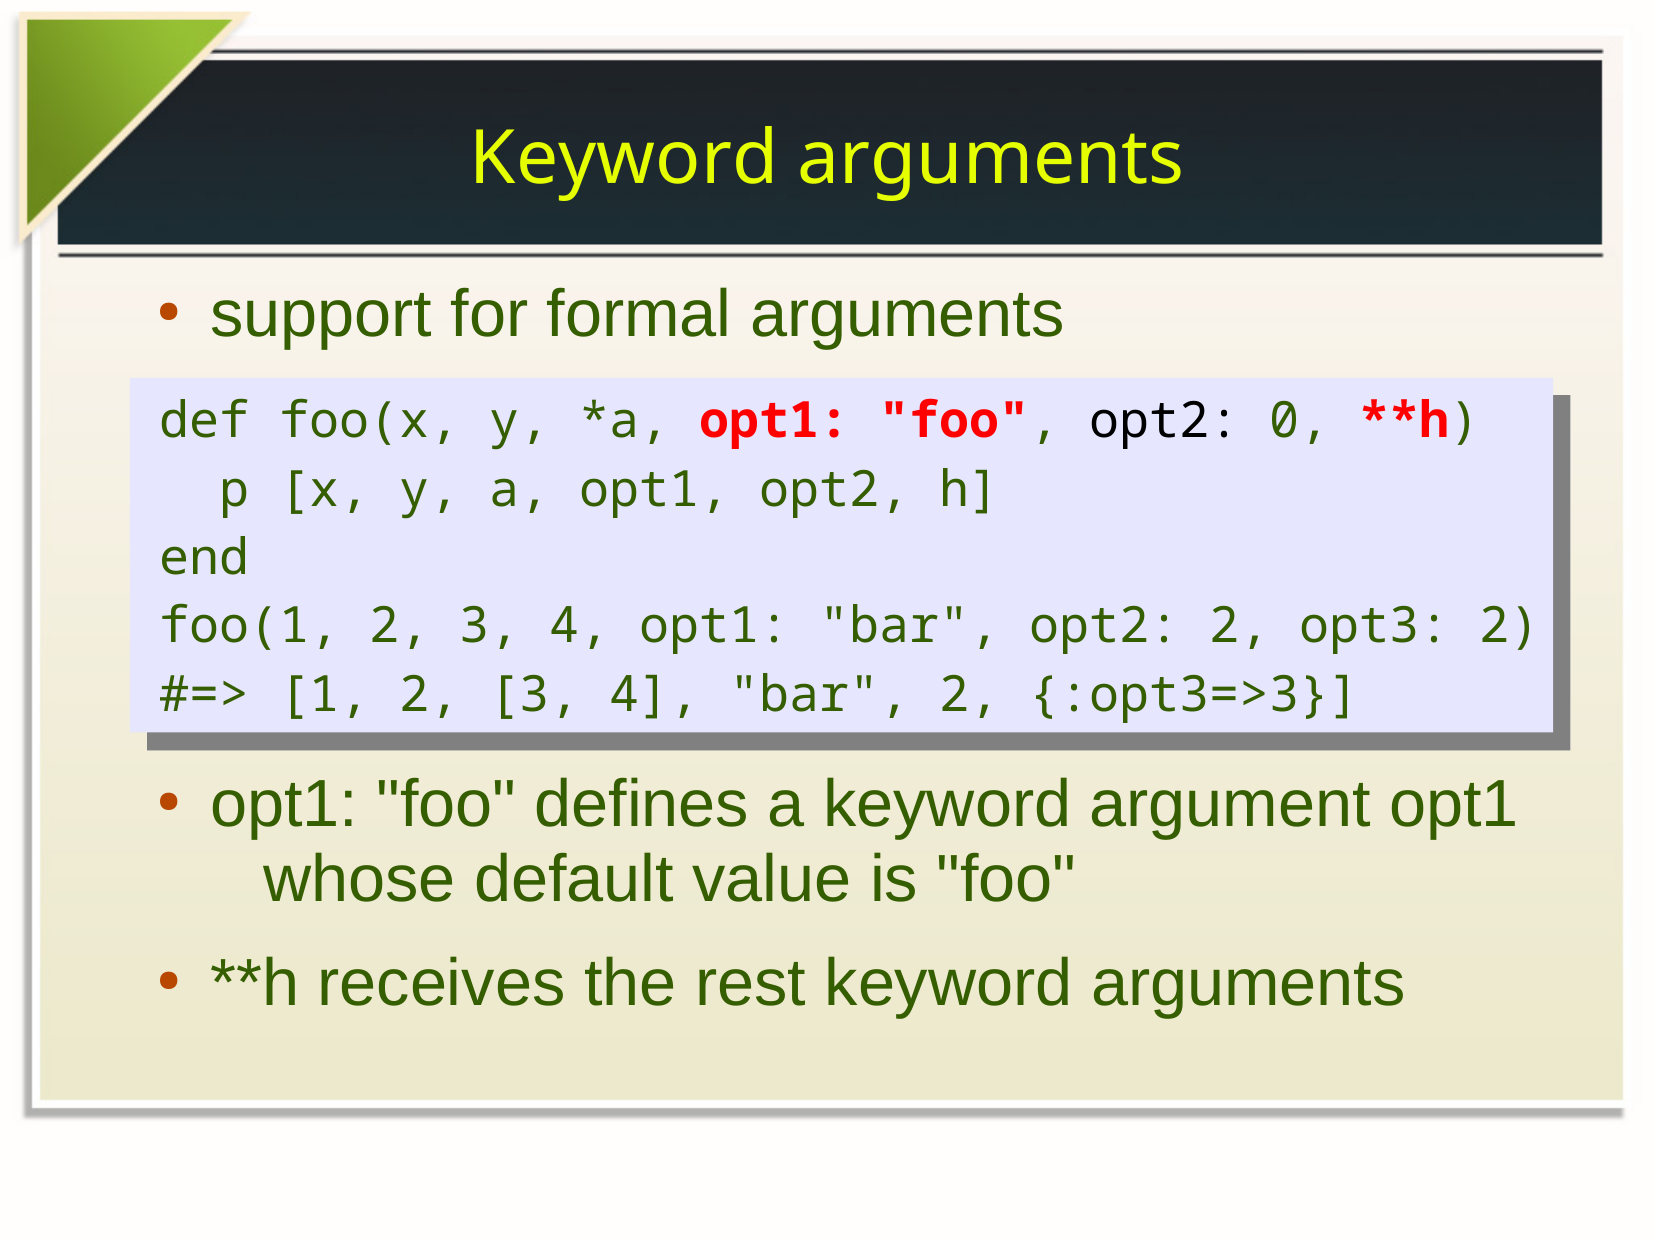

# Keyword arguments
support for formal arguments
def foo(x, y, *a, opt1: "foo", opt2: 0, **h)
 p [x, y, a, opt1, opt2, h]
end
foo(1, 2, 3, 4, opt1: "bar", opt2: 2, opt3: 2)
#=> [1, 2, [3, 4], "bar", 2, {:opt3=>3}]
opt1: "foo" defines a keyword argument opt1 whose default value is "foo"
**h receives the rest keyword arguments